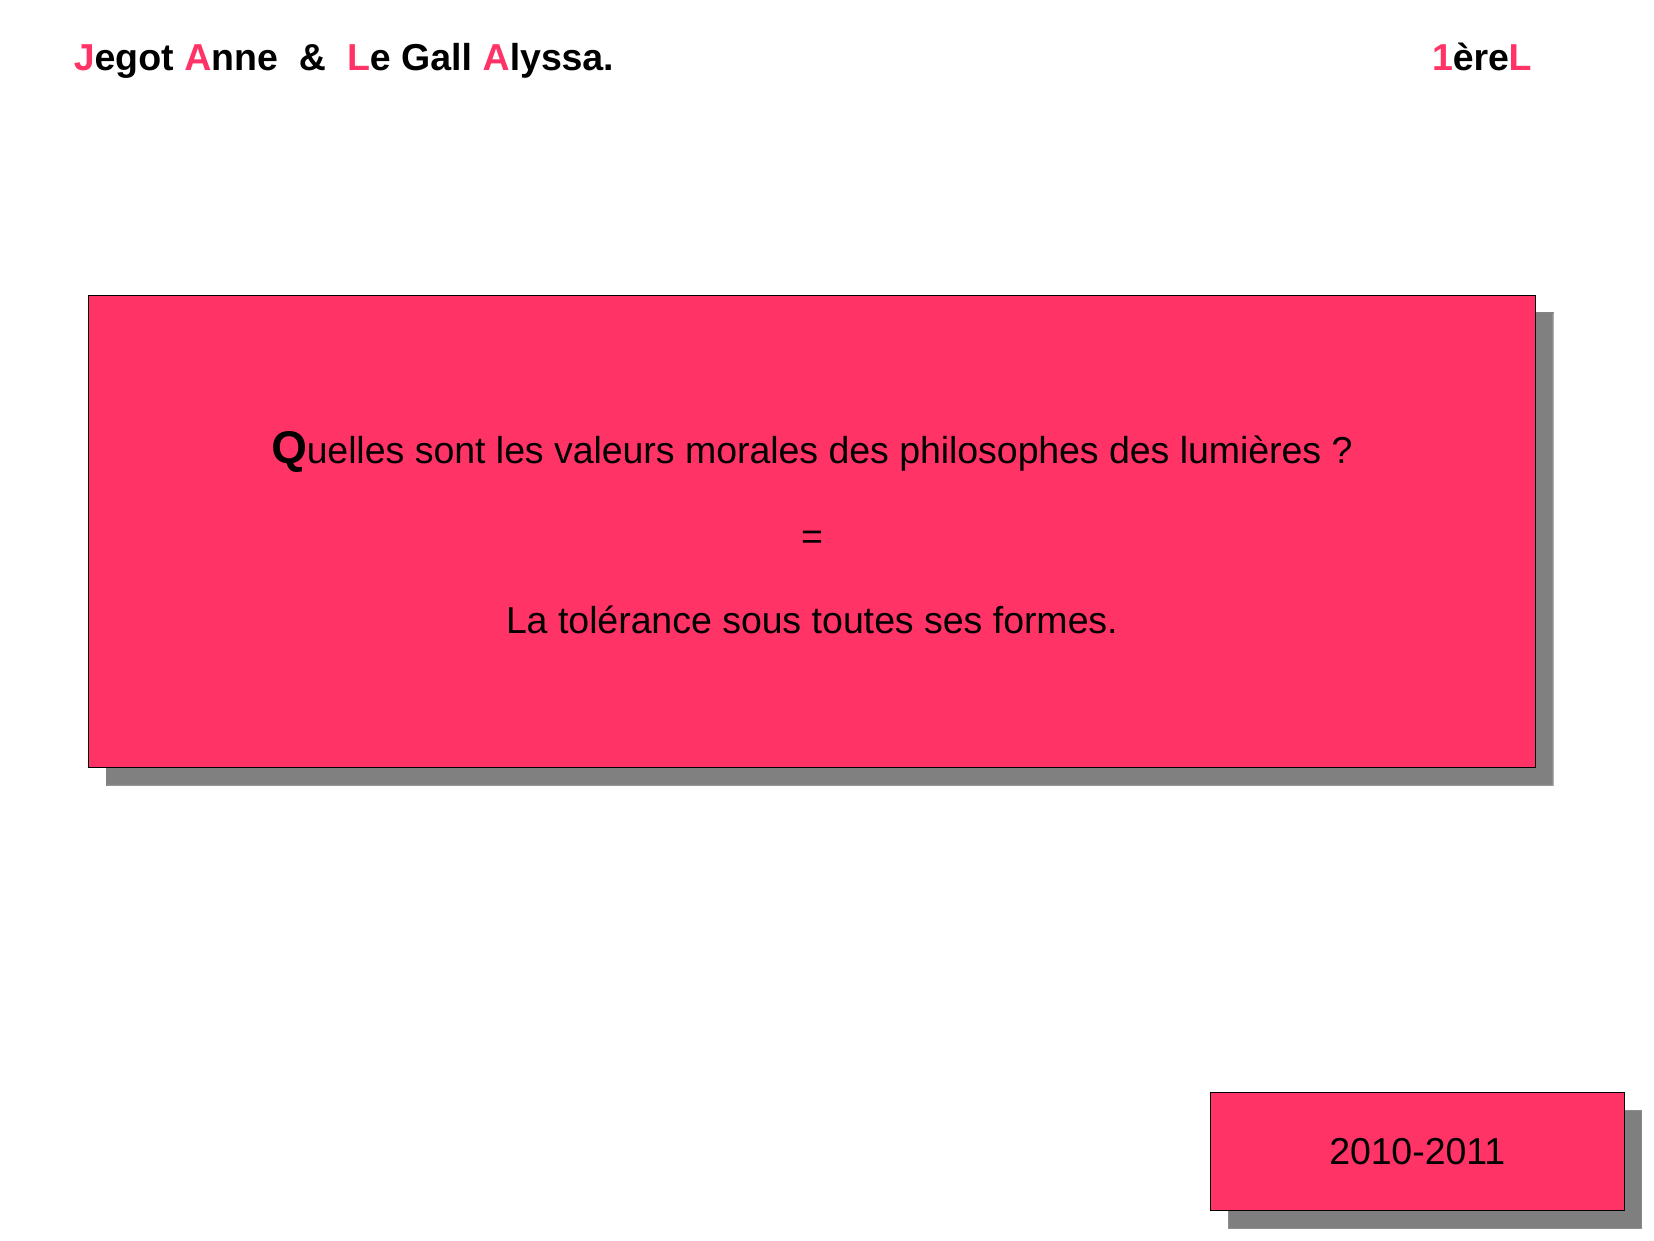

Jegot Anne & Le Gall Alyssa.
1èreL
Quelles sont les valeurs morales des philosophes des lumières ?
=
La tolérance sous toutes ses formes.
2010-2011